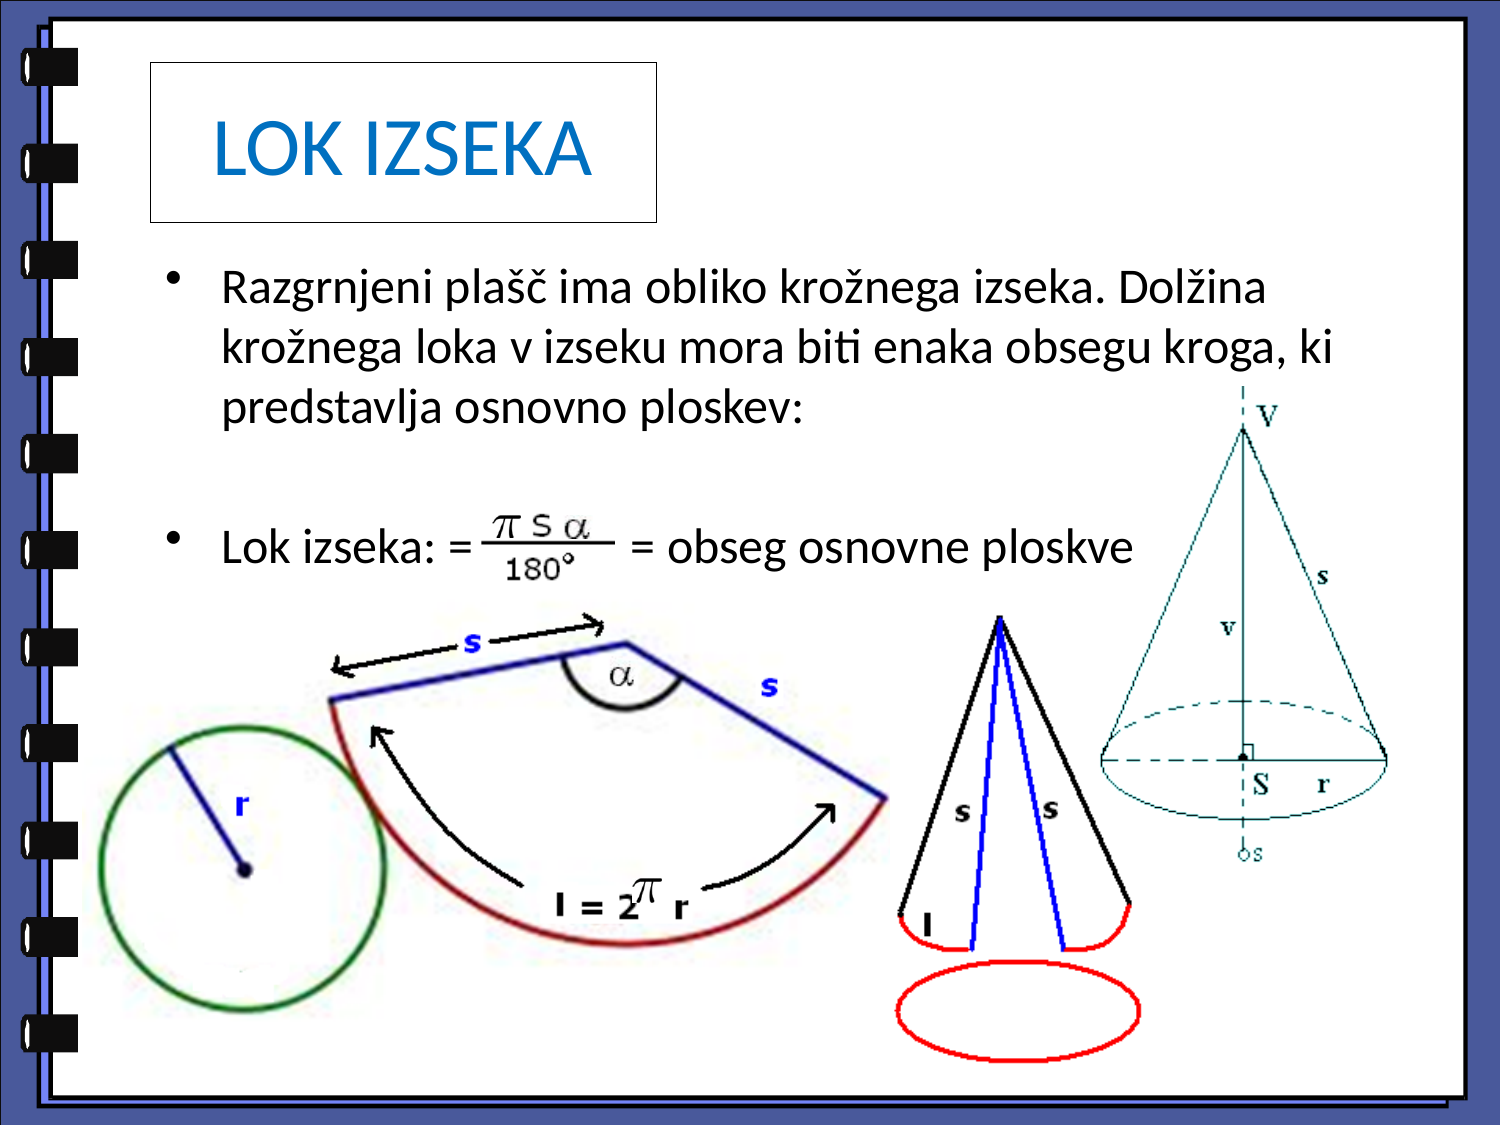

# LOK IZSEKA
Razgrnjeni plašč ima obliko krožnega izseka. Dolžina krožnega loka v izseku mora biti enaka obsegu kroga, ki predstavlja osnovno ploskev:
Lok izseka: = = obseg osnovne ploskve